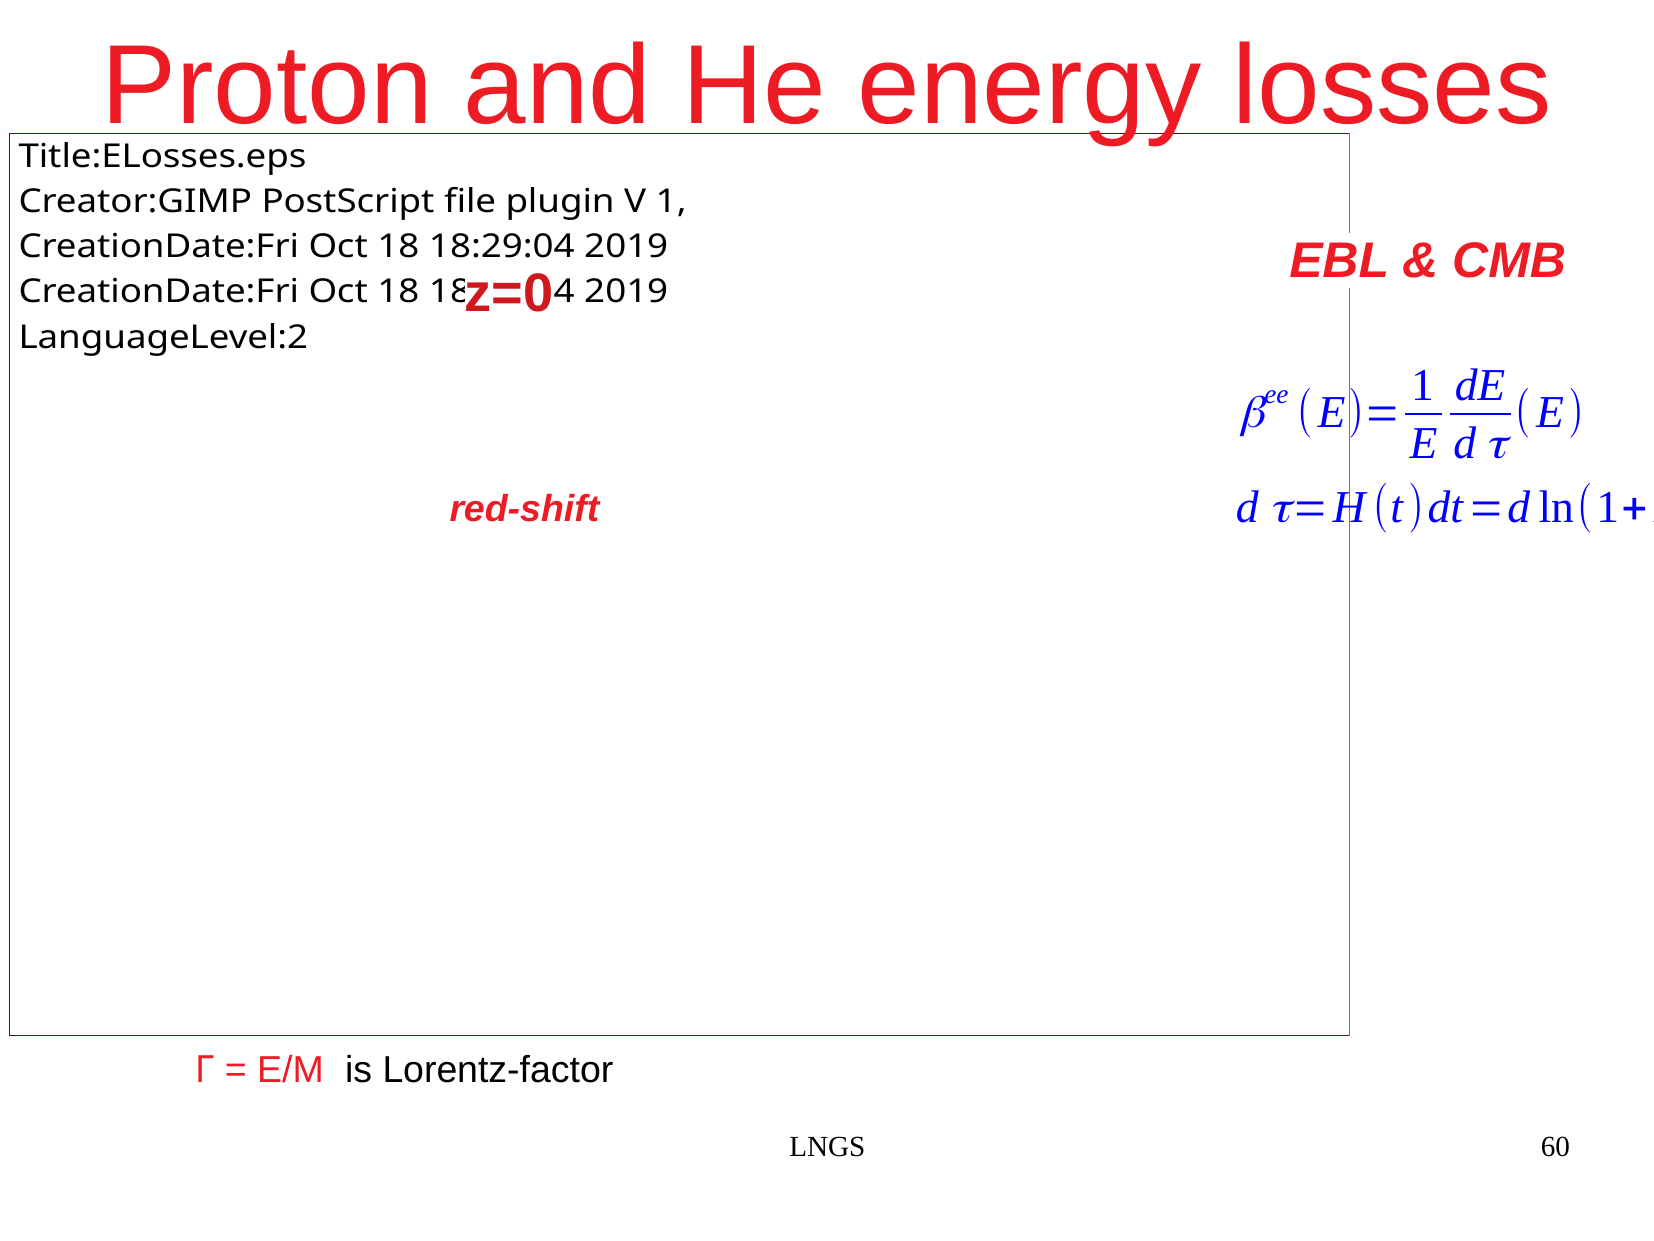

# Proton and He energy losses
EBL & CMB
z=0
red-shift
Г = E/M is Lorentz-factor
LNGS
60